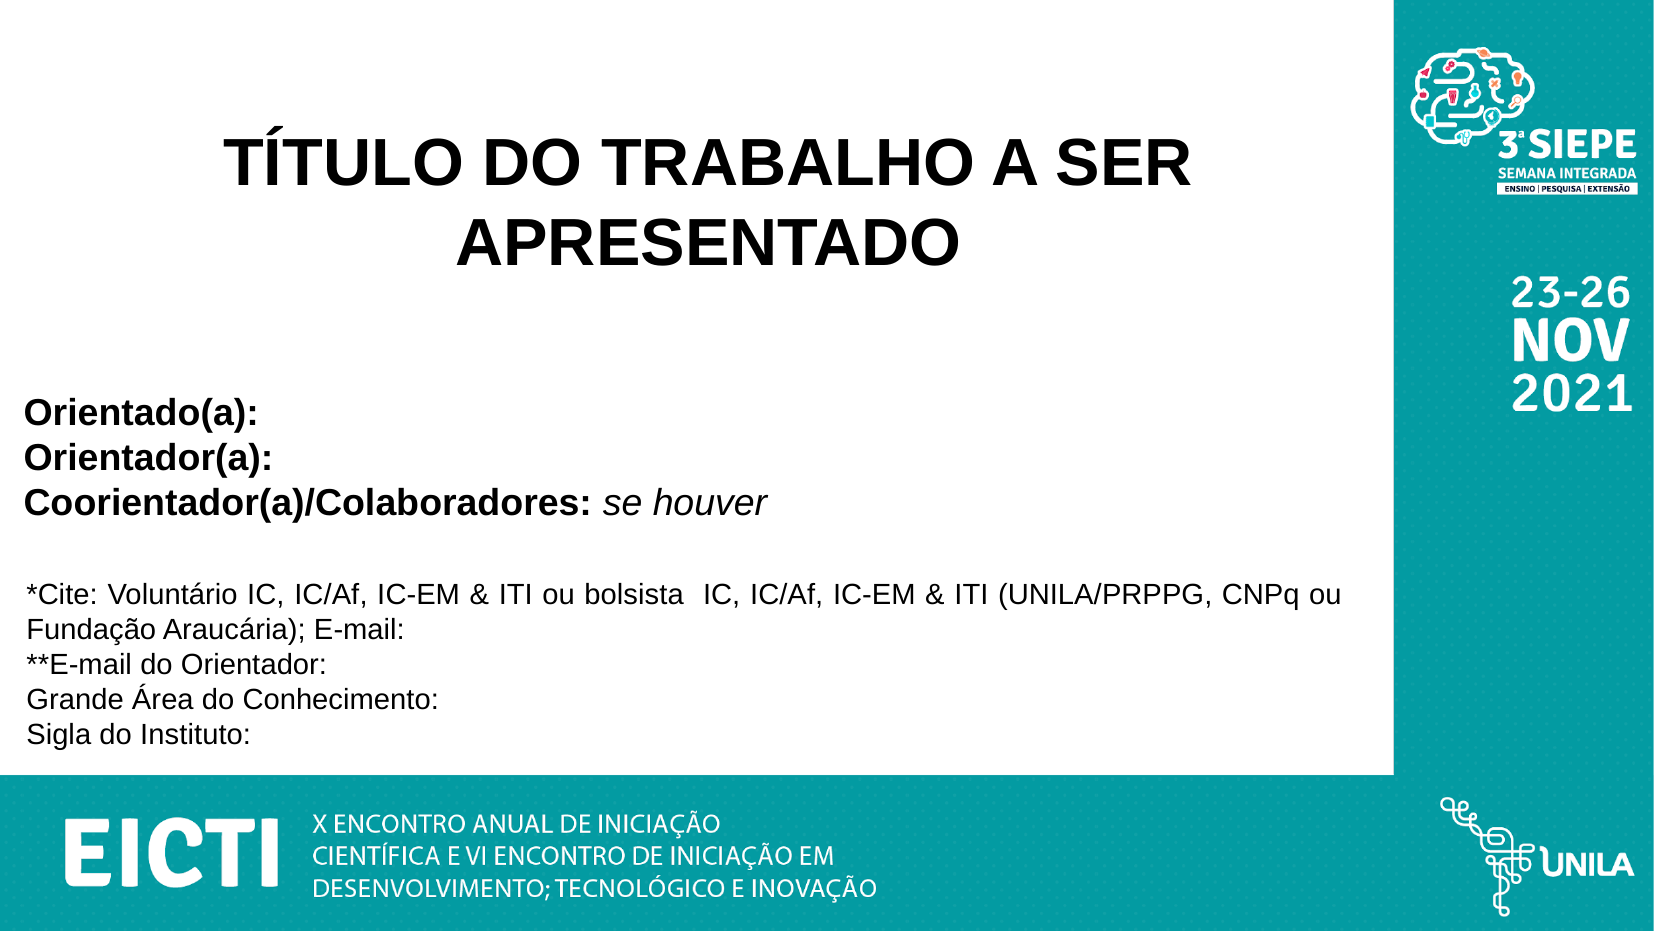

TÍTULO DO TRABALHO A SER APRESENTADO
Orientado(a):
Orientador(a):
Coorientador(a)/Colaboradores: se houver
*Cite: Voluntário IC, IC/Af, IC-EM & ITI ou bolsista IC, IC/Af, IC-EM & ITI (UNILA/PRPPG, CNPq ou Fundação Araucária); E-mail:
**E-mail do Orientador:
Grande Área do Conhecimento:
Sigla do Instituto: